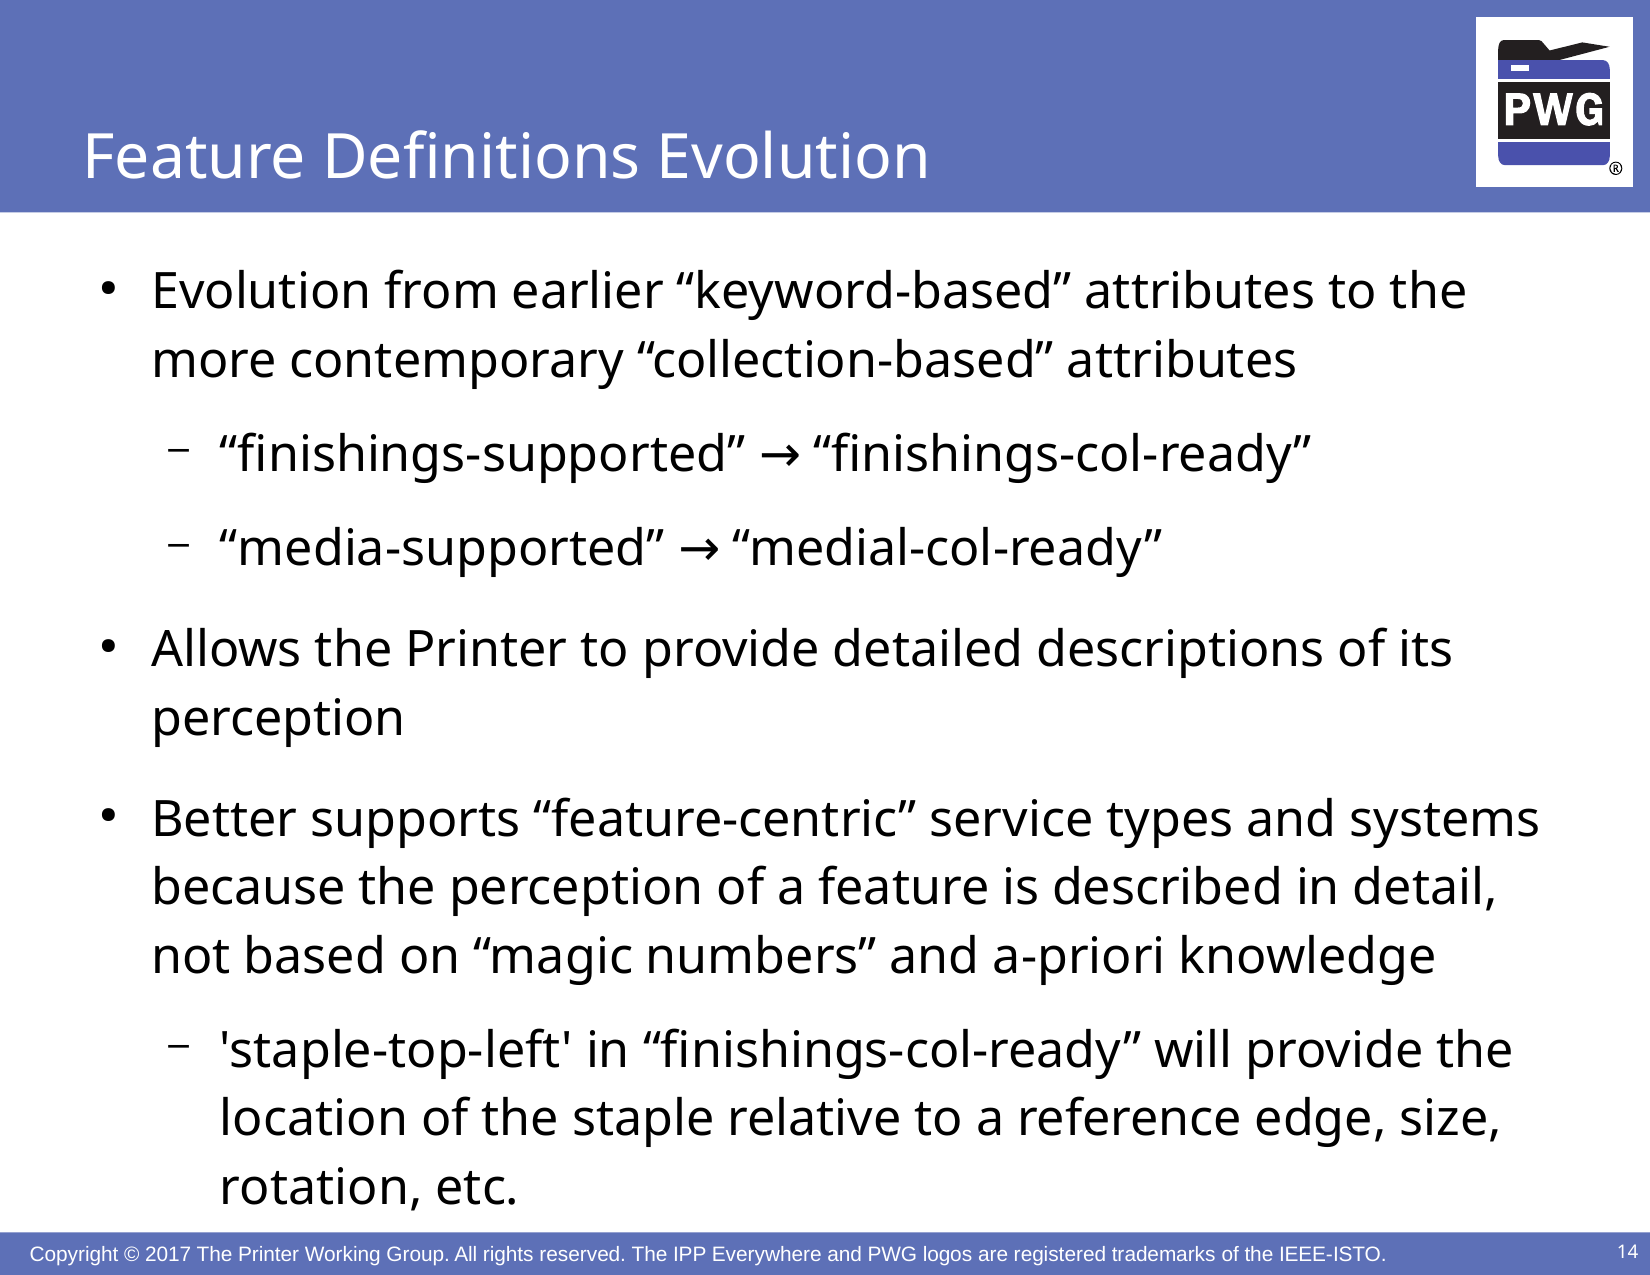

# Feature Definitions Evolution
Evolution from earlier “keyword-based” attributes to the more contemporary “collection-based” attributes
“finishings-supported” → “finishings-col-ready”
“media-supported” → “medial-col-ready”
Allows the Printer to provide detailed descriptions of its perception
Better supports “feature-centric” service types and systems because the perception of a feature is described in detail, not based on “magic numbers” and a-priori knowledge
'staple-top-left' in “finishings-col-ready” will provide the location of the staple relative to a reference edge, size, rotation, etc.